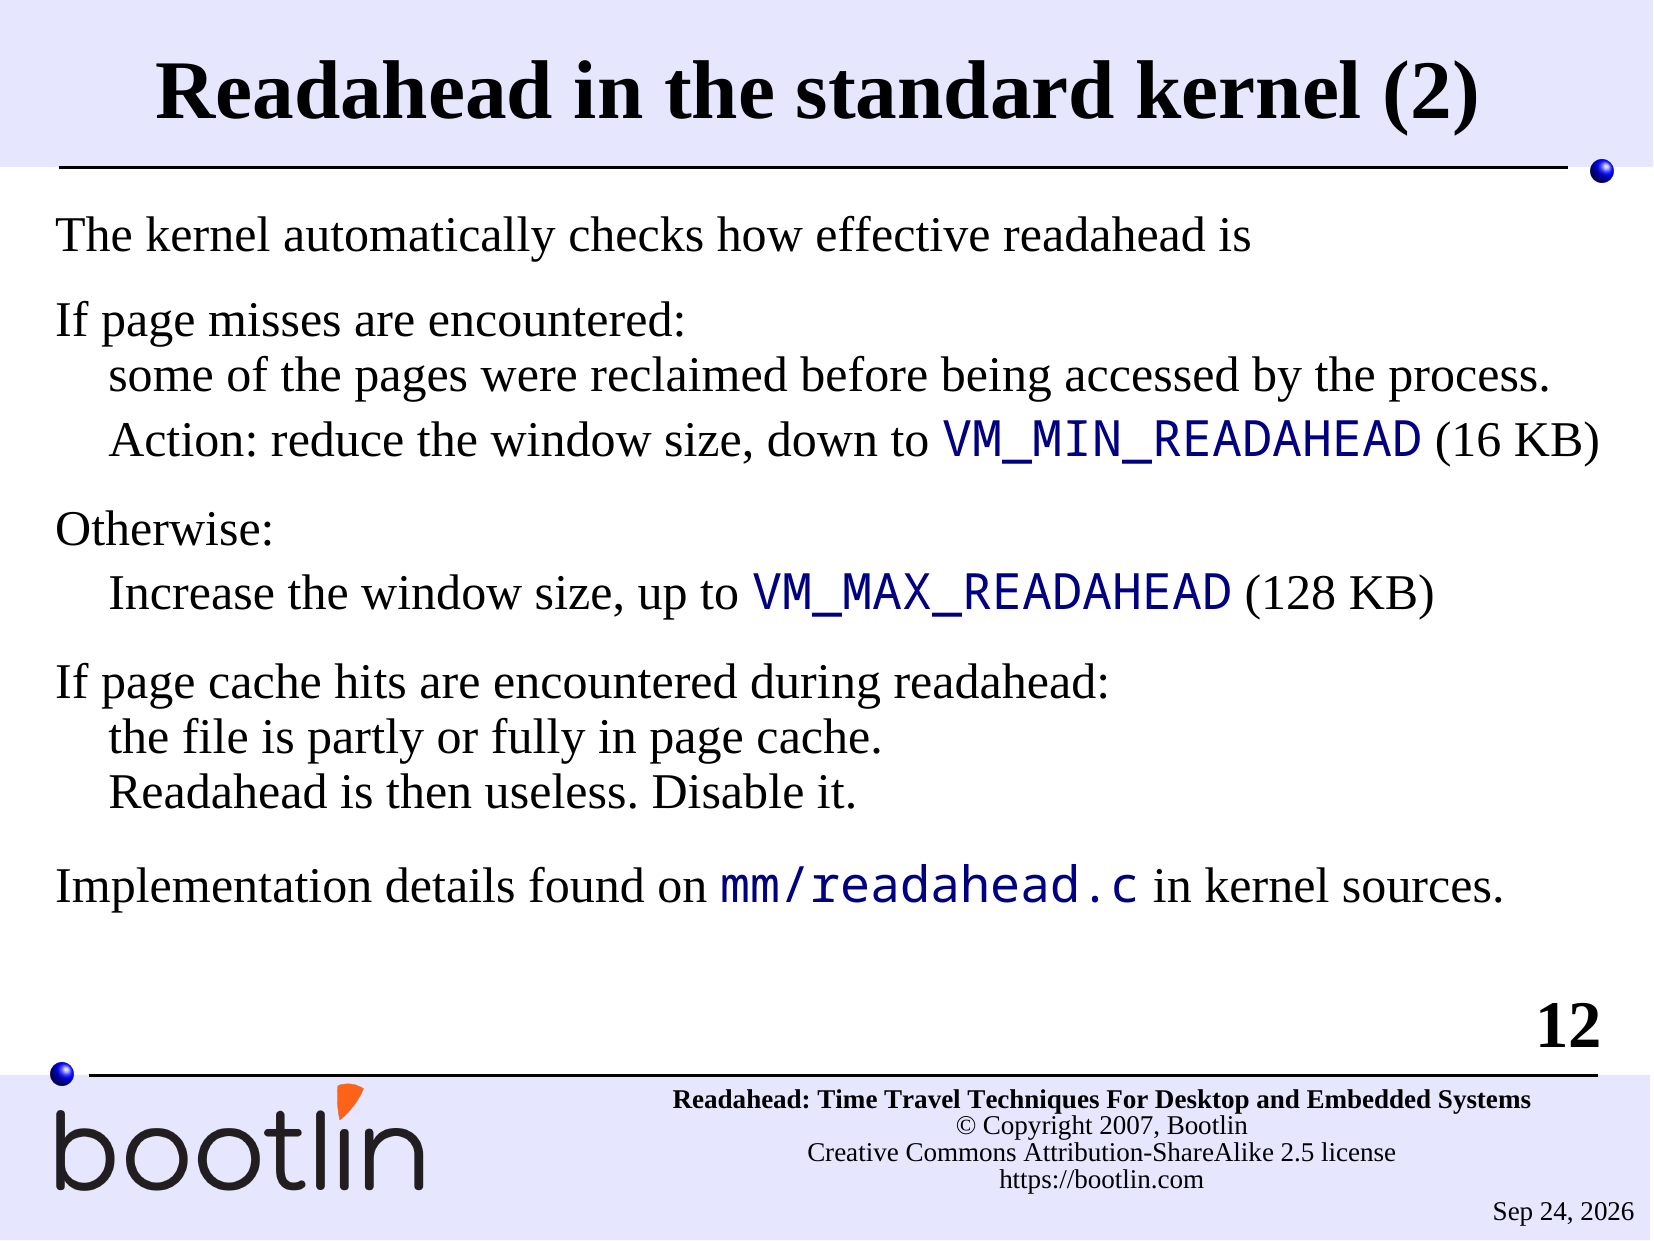

# Readahead in the standard kernel (2)
The kernel automatically checks how effective readahead is
If page misses are encountered:
some of the pages were reclaimed before being accessed by the process.
Action: reduce the window size, down to VM_MIN_READAHEAD (16 KB)
Otherwise:
Increase the window size, up to VM_MAX_READAHEAD (128 KB)
If page cache hits are encountered during readahead:
the file is partly or fully in page cache.
Readahead is then useless. Disable it.
Implementation details found on mm/readahead.c in kernel sources.